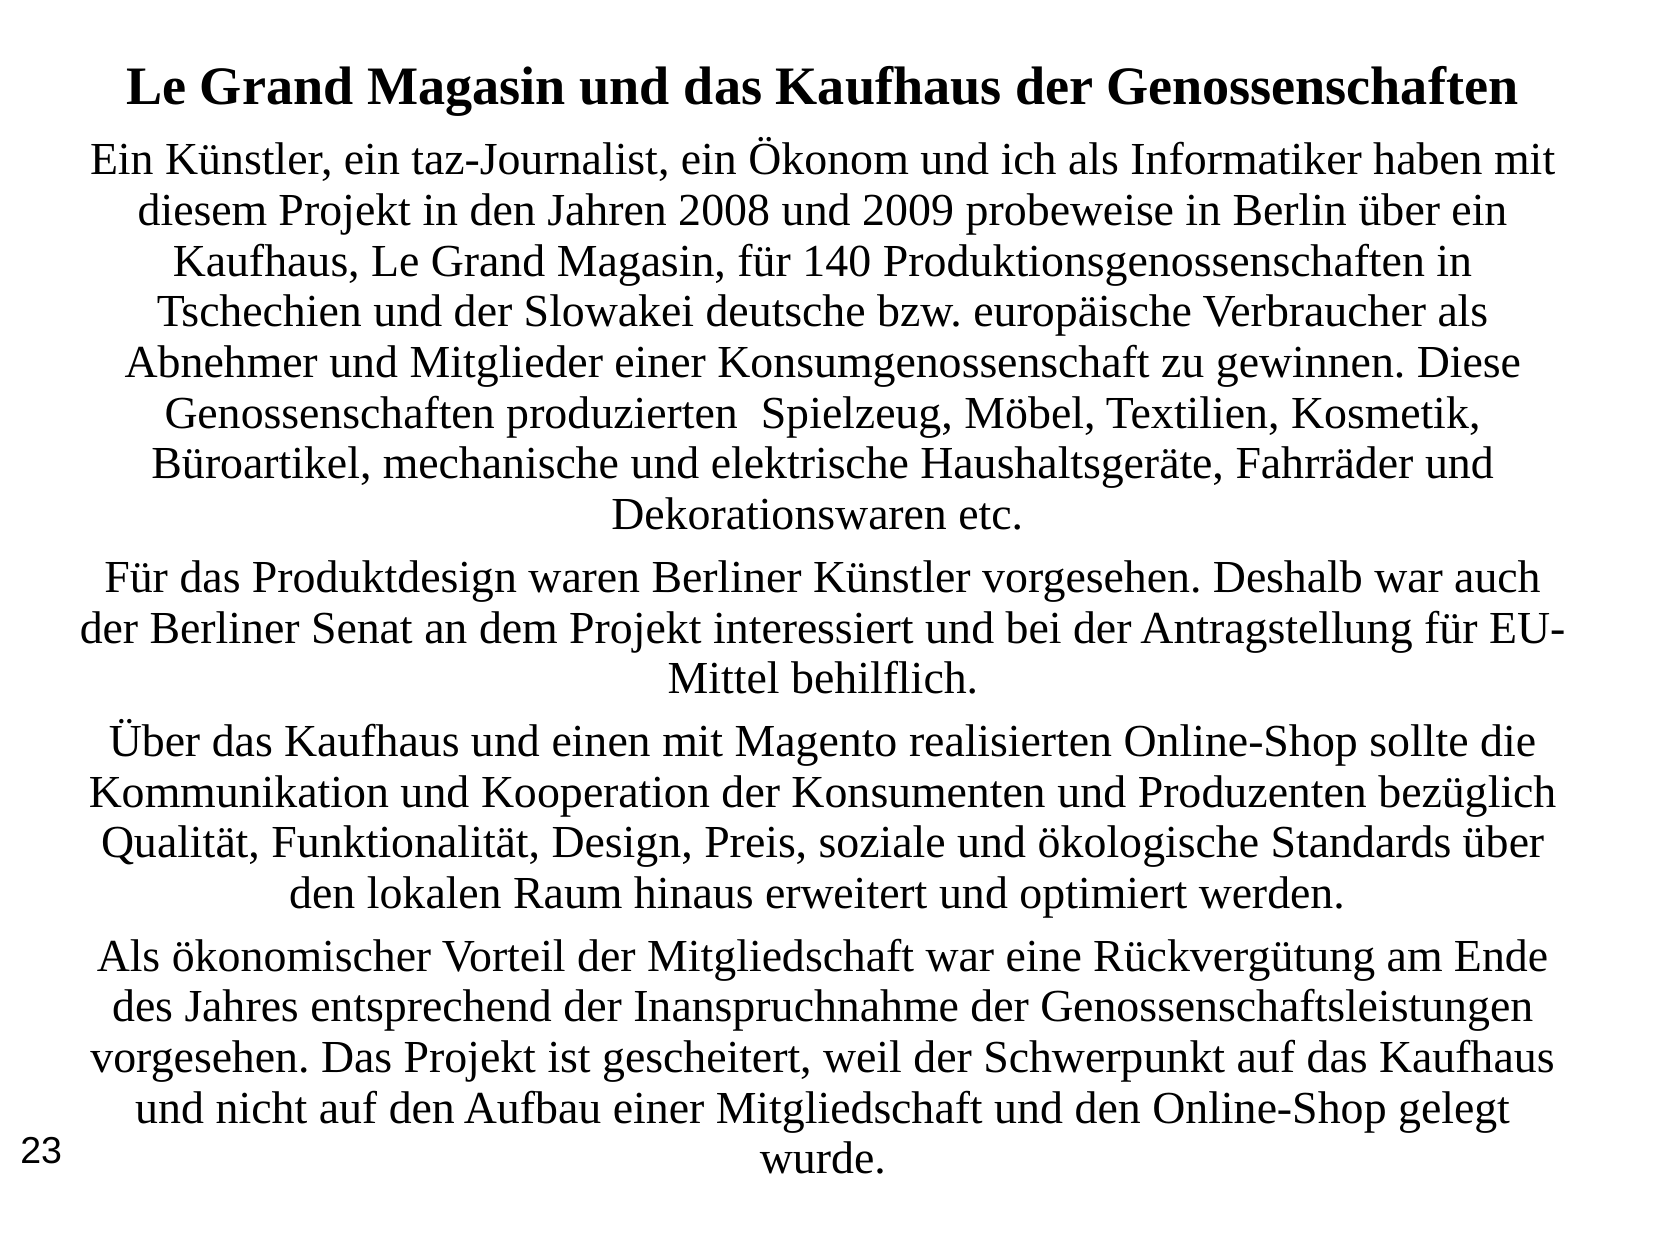

Le Grand Magasin und das Kaufhaus der Genossenschaften
Ein Künstler, ein taz-Journalist, ein Ökonom und ich als Informatiker haben mit diesem Projekt in den Jahren 2008 und 2009 probeweise in Berlin über ein Kaufhaus, Le Grand Magasin, für 140 Produktionsgenossenschaften in Tschechien und der Slowakei deutsche bzw. europäische Verbraucher als Abnehmer und Mitglieder einer Konsumgenossenschaft zu gewinnen. Diese Genossenschaften produzierten Spielzeug, Möbel, Textilien, Kosmetik, Büroartikel, mechanische und elektrische Haushaltsgeräte, Fahrräder und Dekorationswaren etc.
Für das Produktdesign waren Berliner Künstler vorgesehen. Deshalb war auch der Berliner Senat an dem Projekt interessiert und bei der Antragstellung für EU-Mittel behilflich.
Über das Kaufhaus und einen mit Magento realisierten Online-Shop sollte die Kommunikation und Kooperation der Konsumenten und Produzenten bezüglich Qualität, Funktionalität, Design, Preis, soziale und ökologische Standards über den lokalen Raum hinaus erweitert und optimiert werden.
Als ökonomischer Vorteil der Mitgliedschaft war eine Rückvergütung am Ende des Jahres entsprechend der Inanspruchnahme der Genossenschaftsleistungen vorgesehen. Das Projekt ist gescheitert, weil der Schwerpunkt auf das Kaufhaus und nicht auf den Aufbau einer Mitgliedschaft und den Online-Shop gelegt wurde.